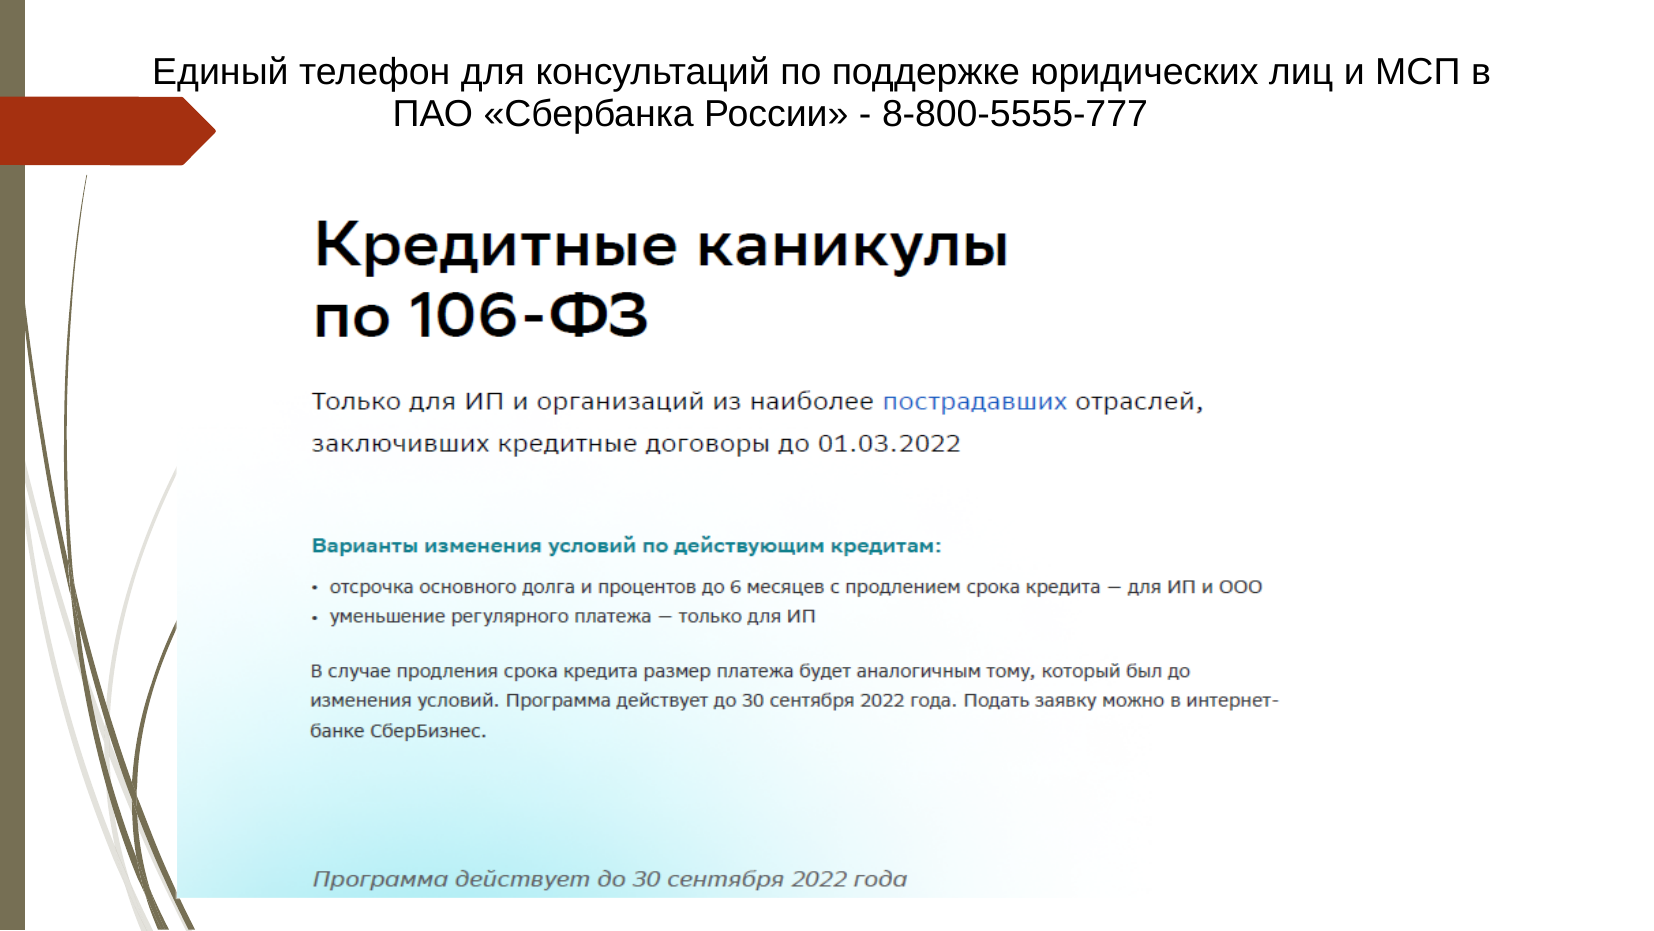

Единый телефон для консультаций по поддержке юридических лиц и МСП в ПАО «Сбербанка России» - 8-800-5555-777